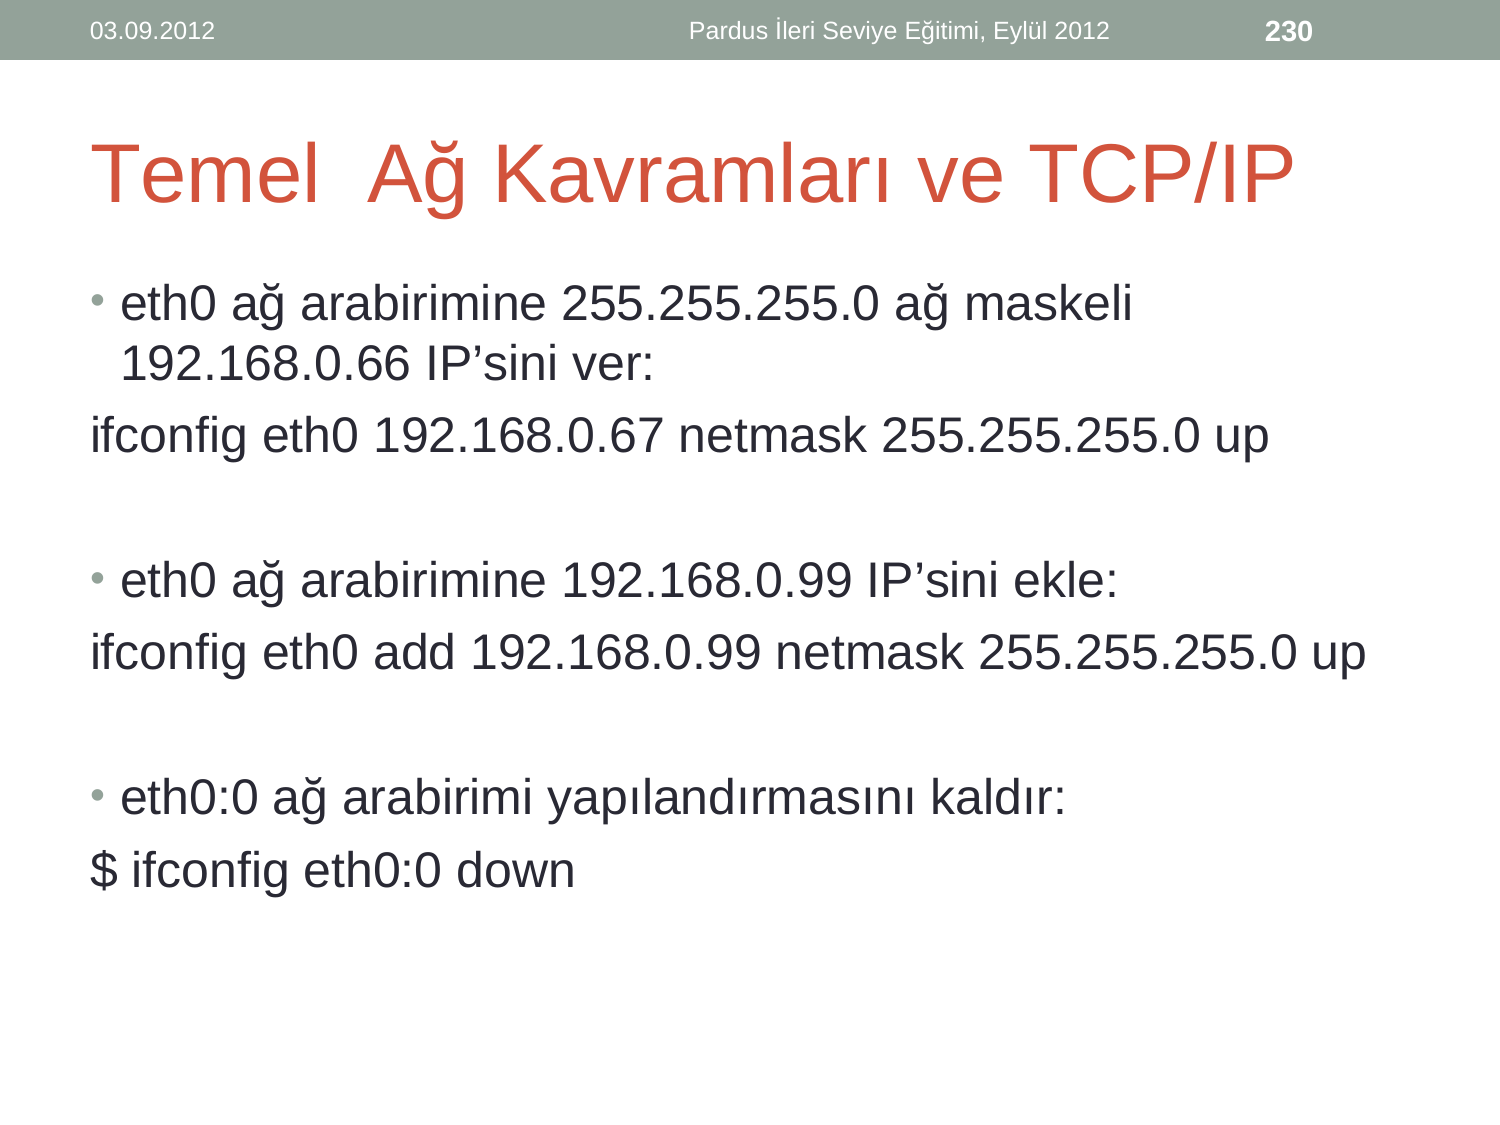

03.09.2012
Pardus İleri Seviye Eğitimi, Eylül 2012
# Temel Ağ Kavramları ve TCP/IP
eth0 ağ arabirimine 255.255.255.0 ağ maskeli 192.168.0.66 IP’sini ver:
ifconfig eth0 192.168.0.67 netmask 255.255.255.0 up
eth0 ağ arabirimine 192.168.0.99 IP’sini ekle:
ifconfig eth0 add 192.168.0.99 netmask 255.255.255.0 up
eth0:0 ağ arabirimi yapılandırmasını kaldır:
$ ifconfig eth0:0 down